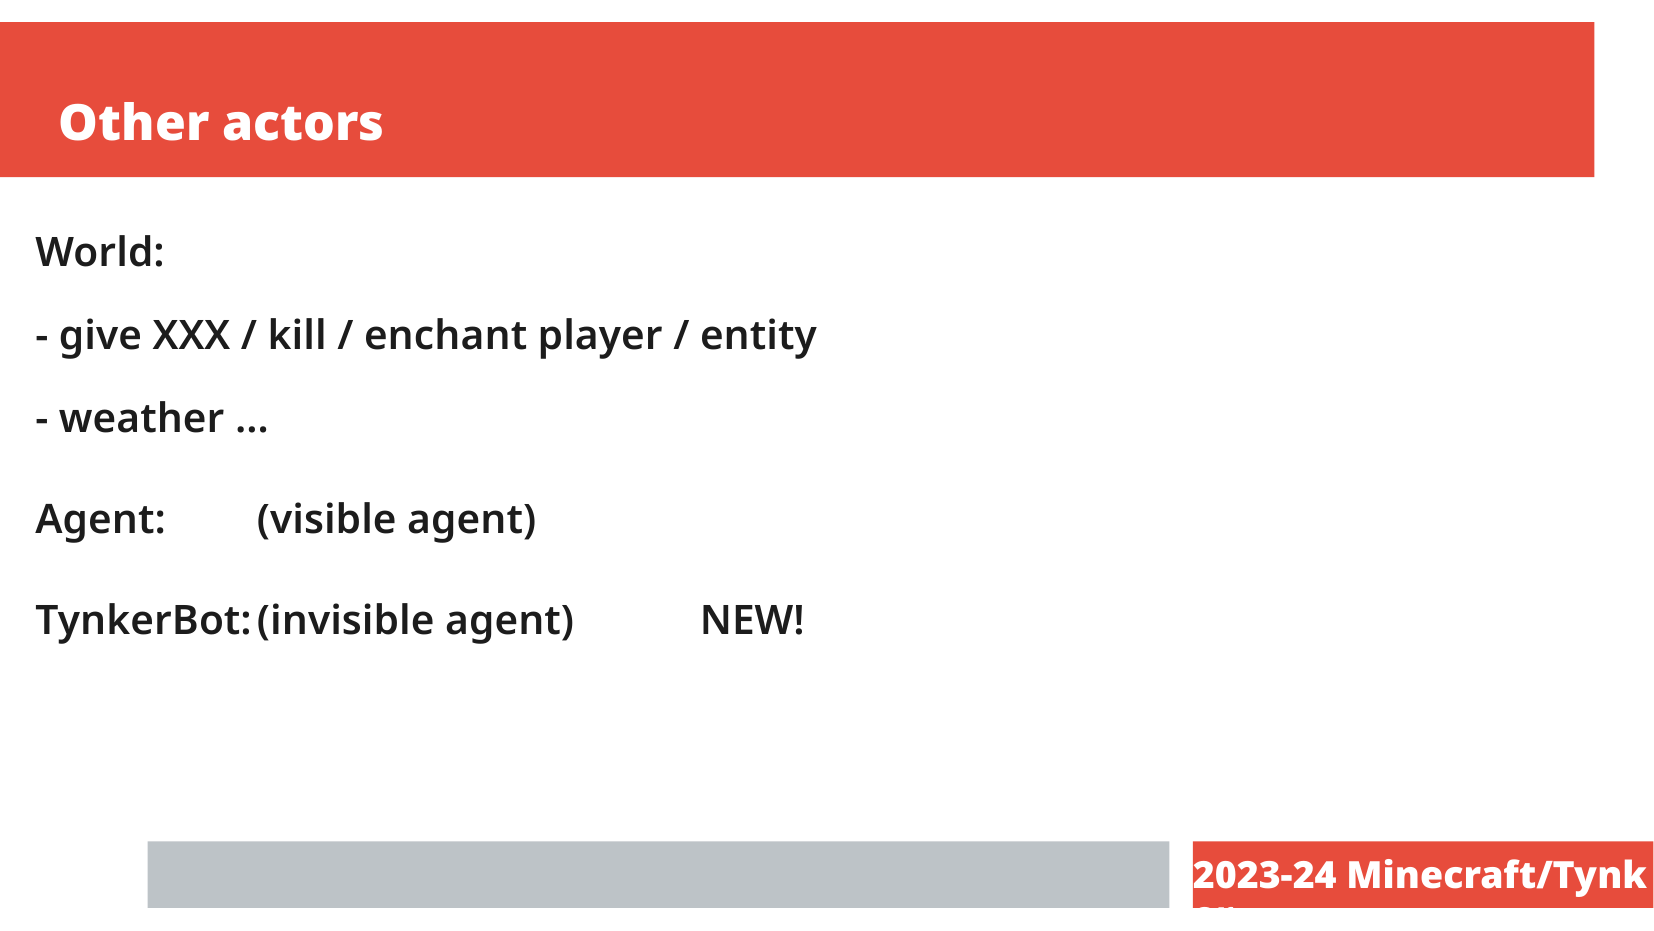

# Other actors
World:
- give XXX / kill / enchant player / entity
- weather …
Agent:		(visible agent)
TynkerBot:	(invisible agent)		NEW!
2023-24 Minecraft/Tynker